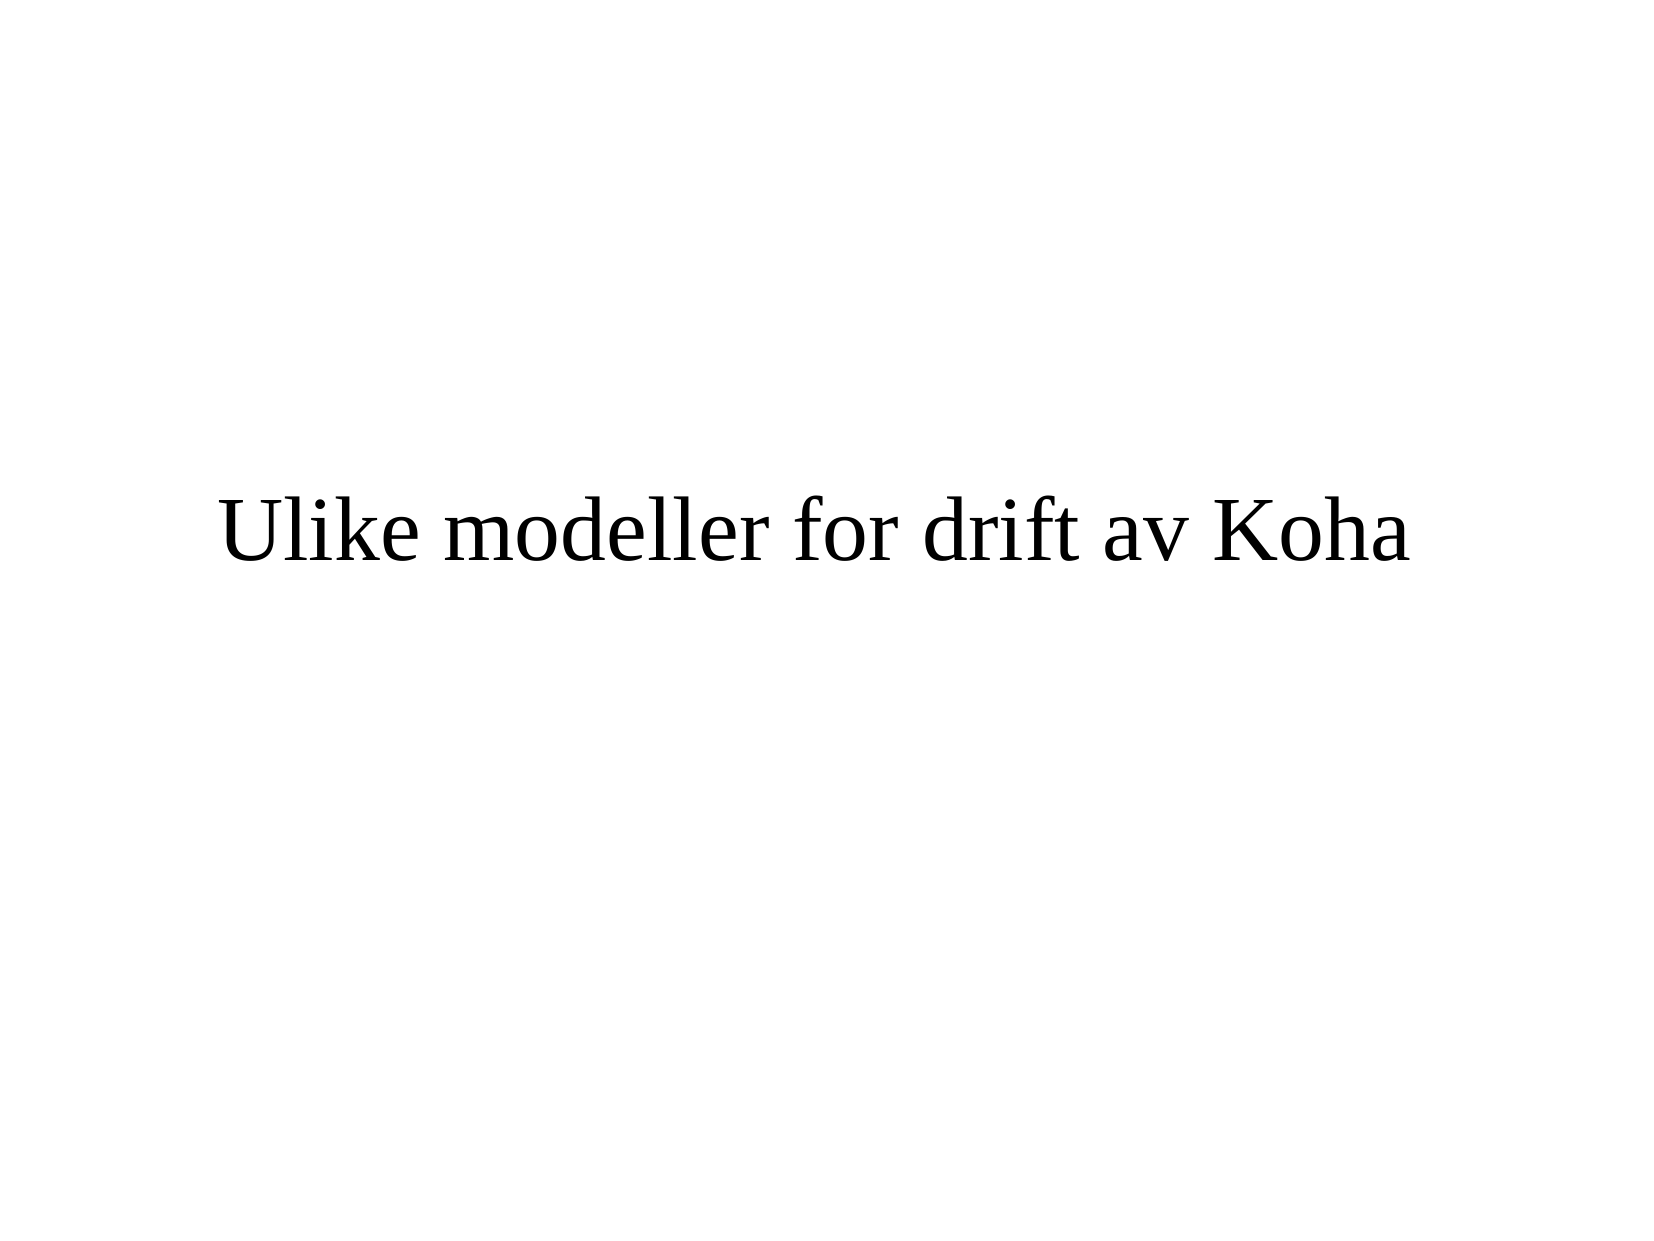

# Ulike modeller for drift av Koha